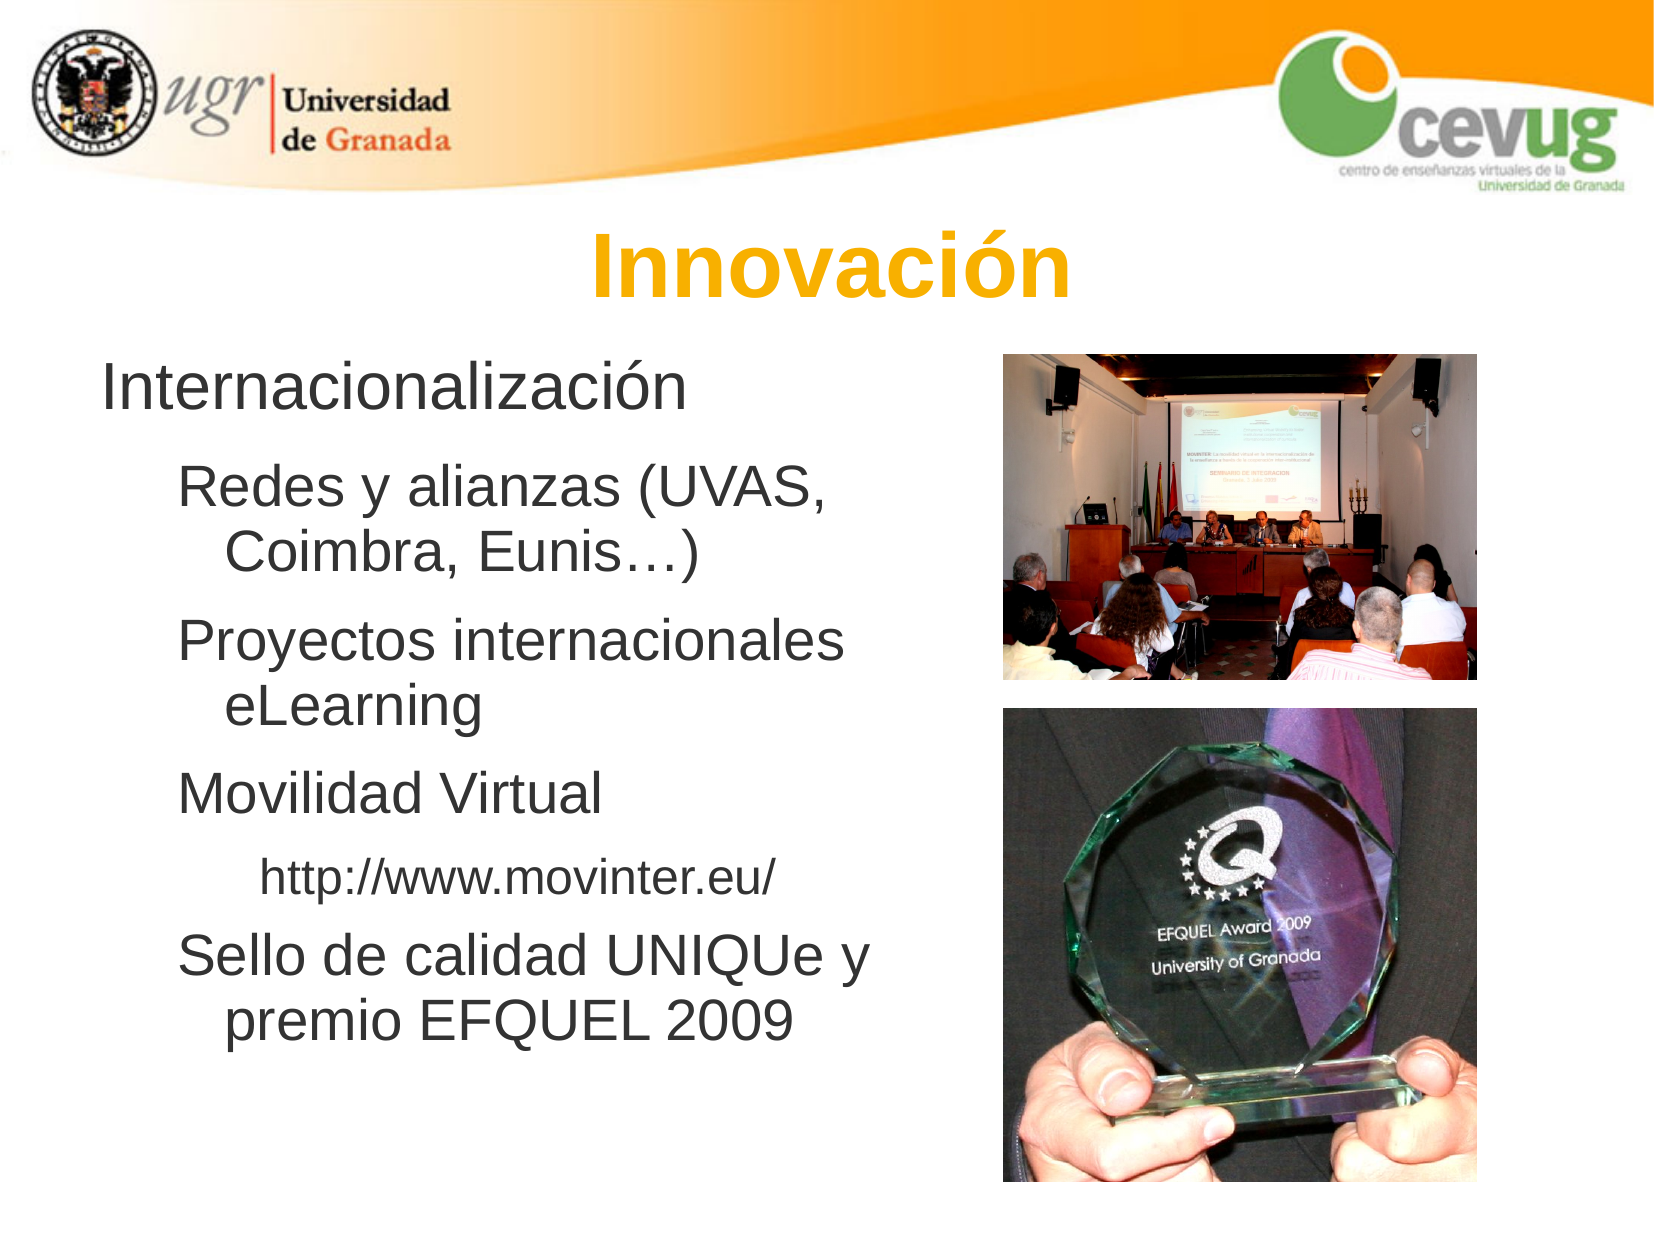

# Innovación
Internacionalización
Redes y alianzas (UVAS, Coimbra, Eunis…)
Proyectos internacionales eLearning
Movilidad Virtual
http://www.movinter.eu/
Sello de calidad UNIQUe y premio EFQUEL 2009